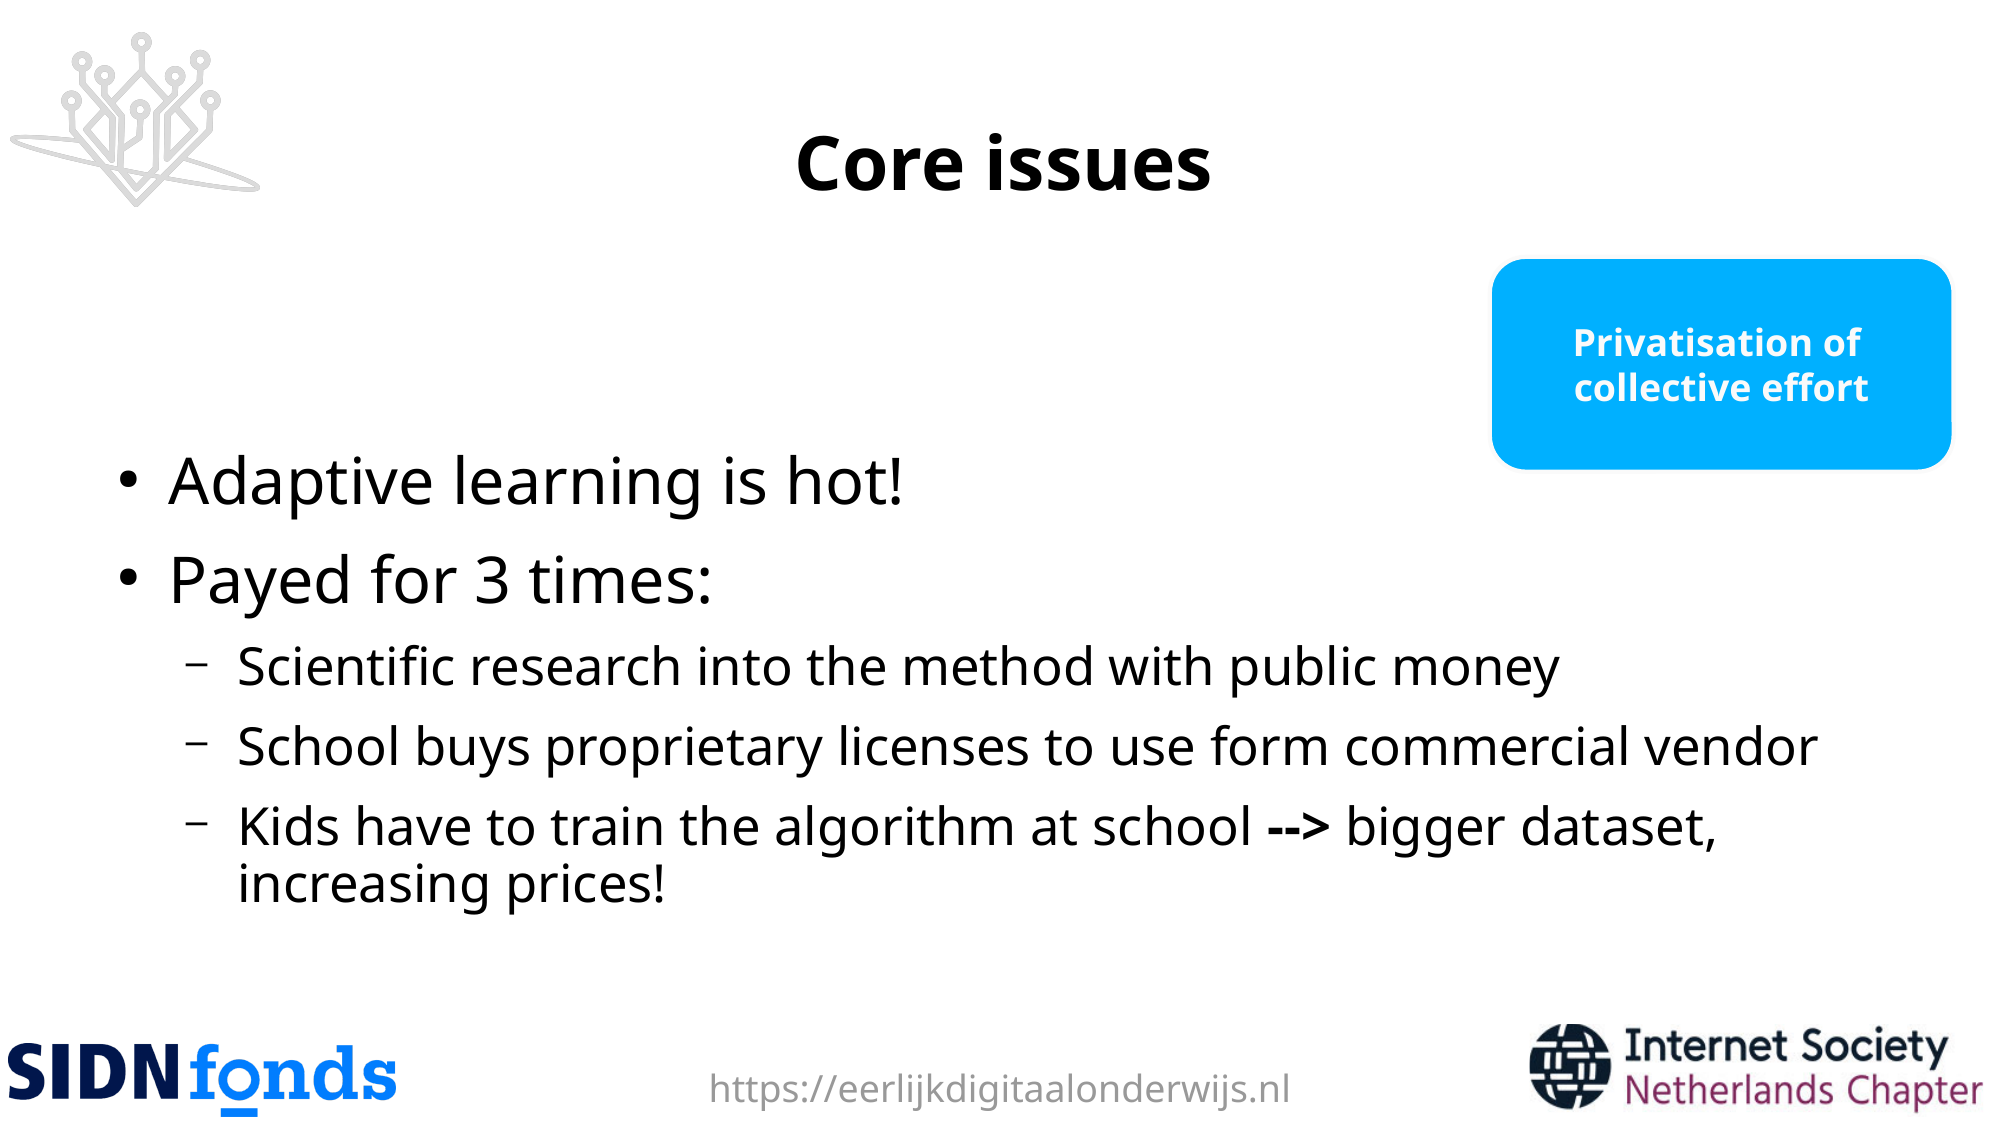

Core issues
Privatisation of
collective effort
# Adaptive learning is hot!
Payed for 3 times:
Scientific research into the method with public money
School buys proprietary licenses to use form commercial vendor
Kids have to train the algorithm at school --> bigger dataset, increasing prices!
https://eerlijkdigitaalonderwijs.nl